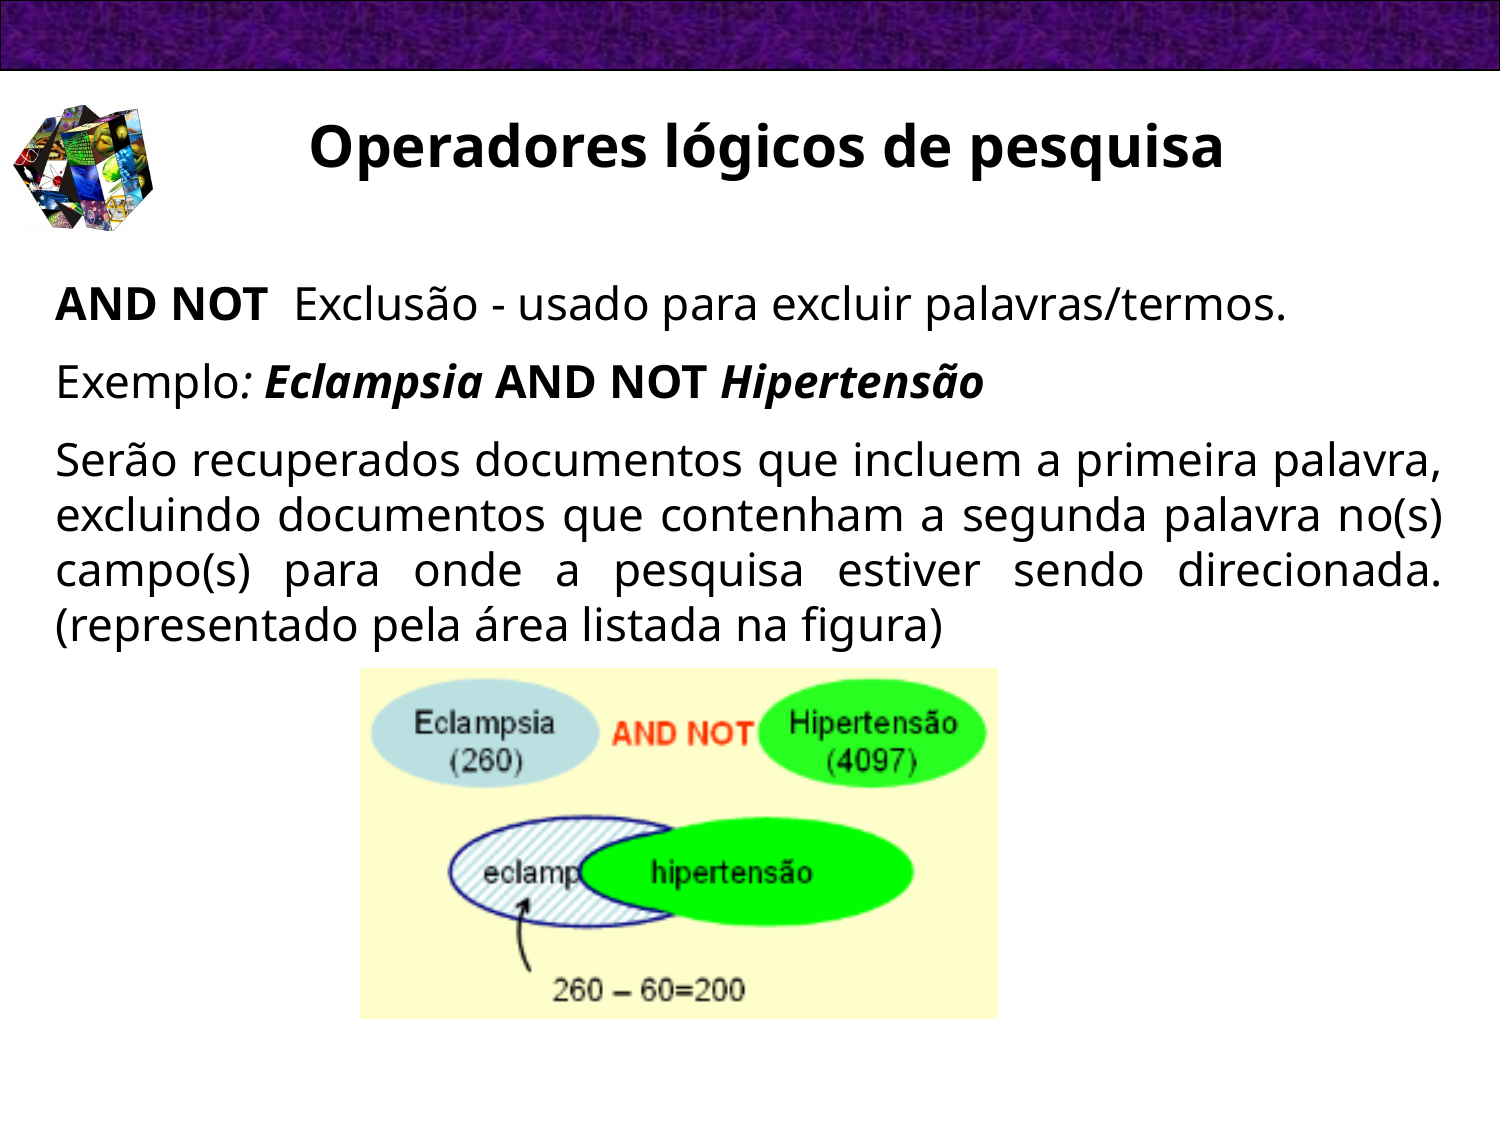

Operadores lógicos de pesquisa
AND NOT Exclusão - usado para excluir palavras/termos.
Exemplo: Eclampsia AND NOT Hipertensão
Serão recuperados documentos que incluem a primeira palavra, excluindo documentos que contenham a segunda palavra no(s) campo(s) para onde a pesquisa estiver sendo direcionada. (representado pela área listada na figura)